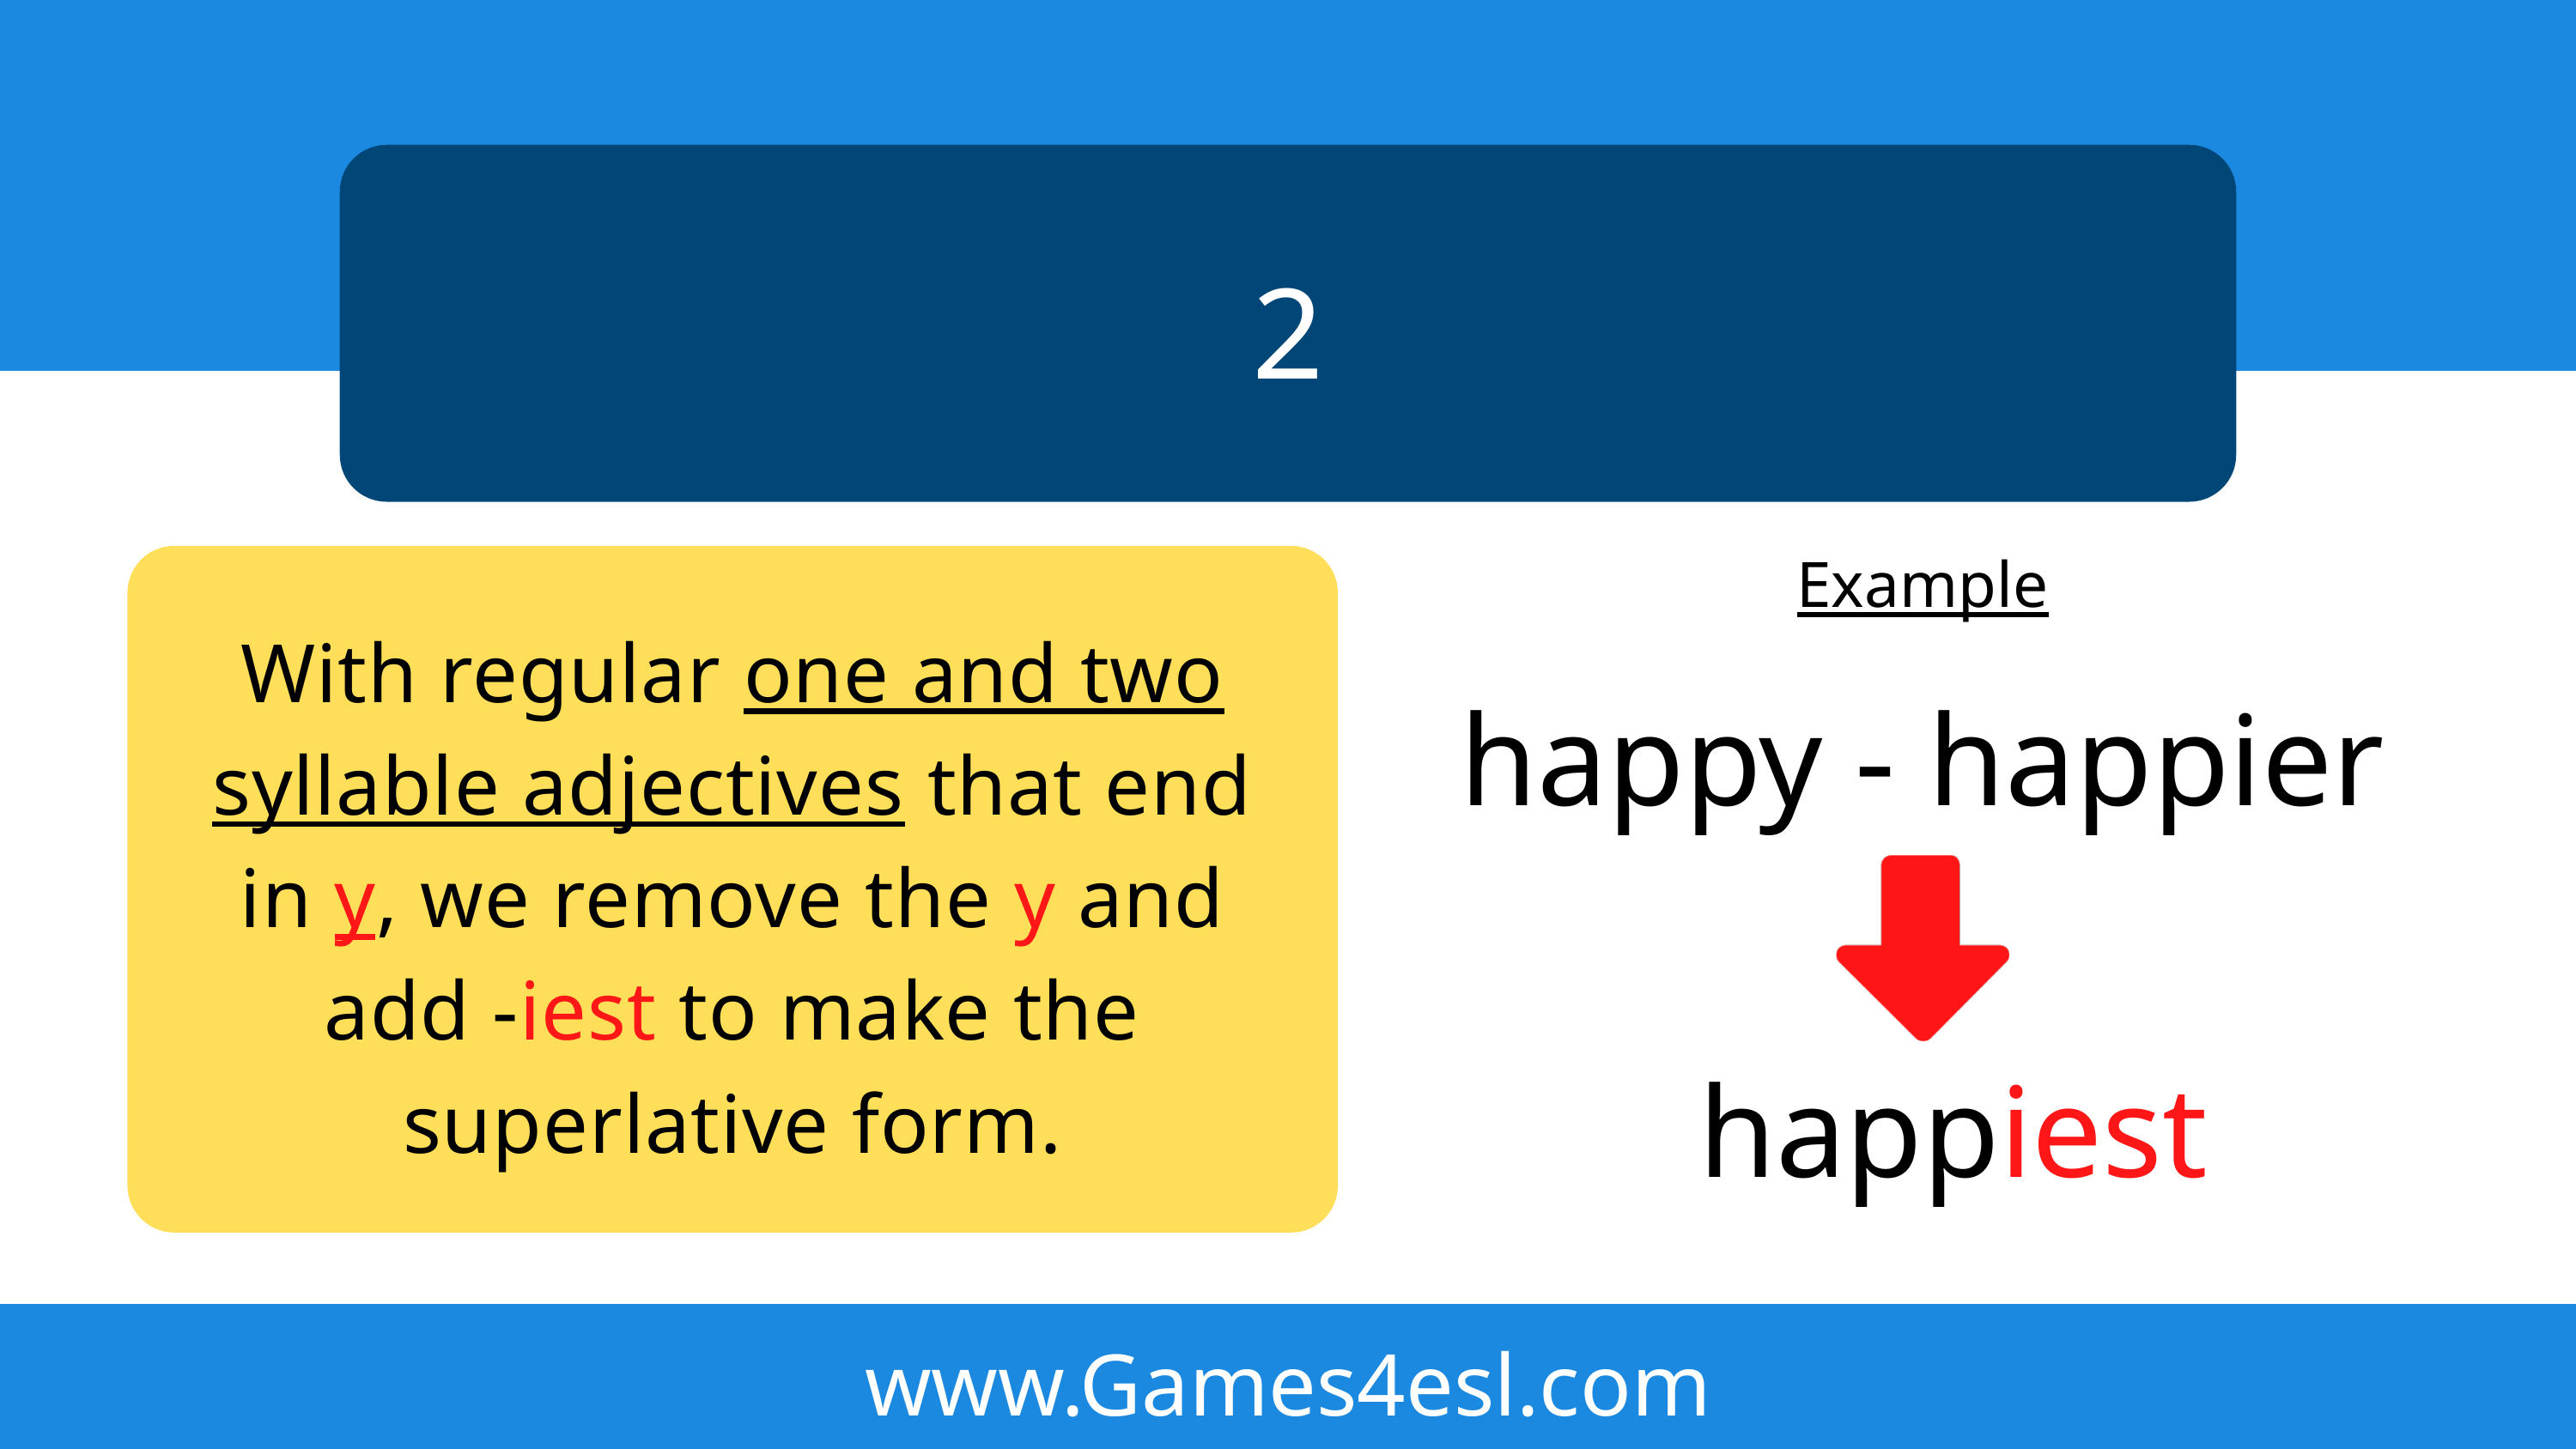

2
Example
With regular one and two syllable adjectives that end in y, we remove the y and add -iest to make the superlative form.
happy - happier
happiest
www.Games4esl.com